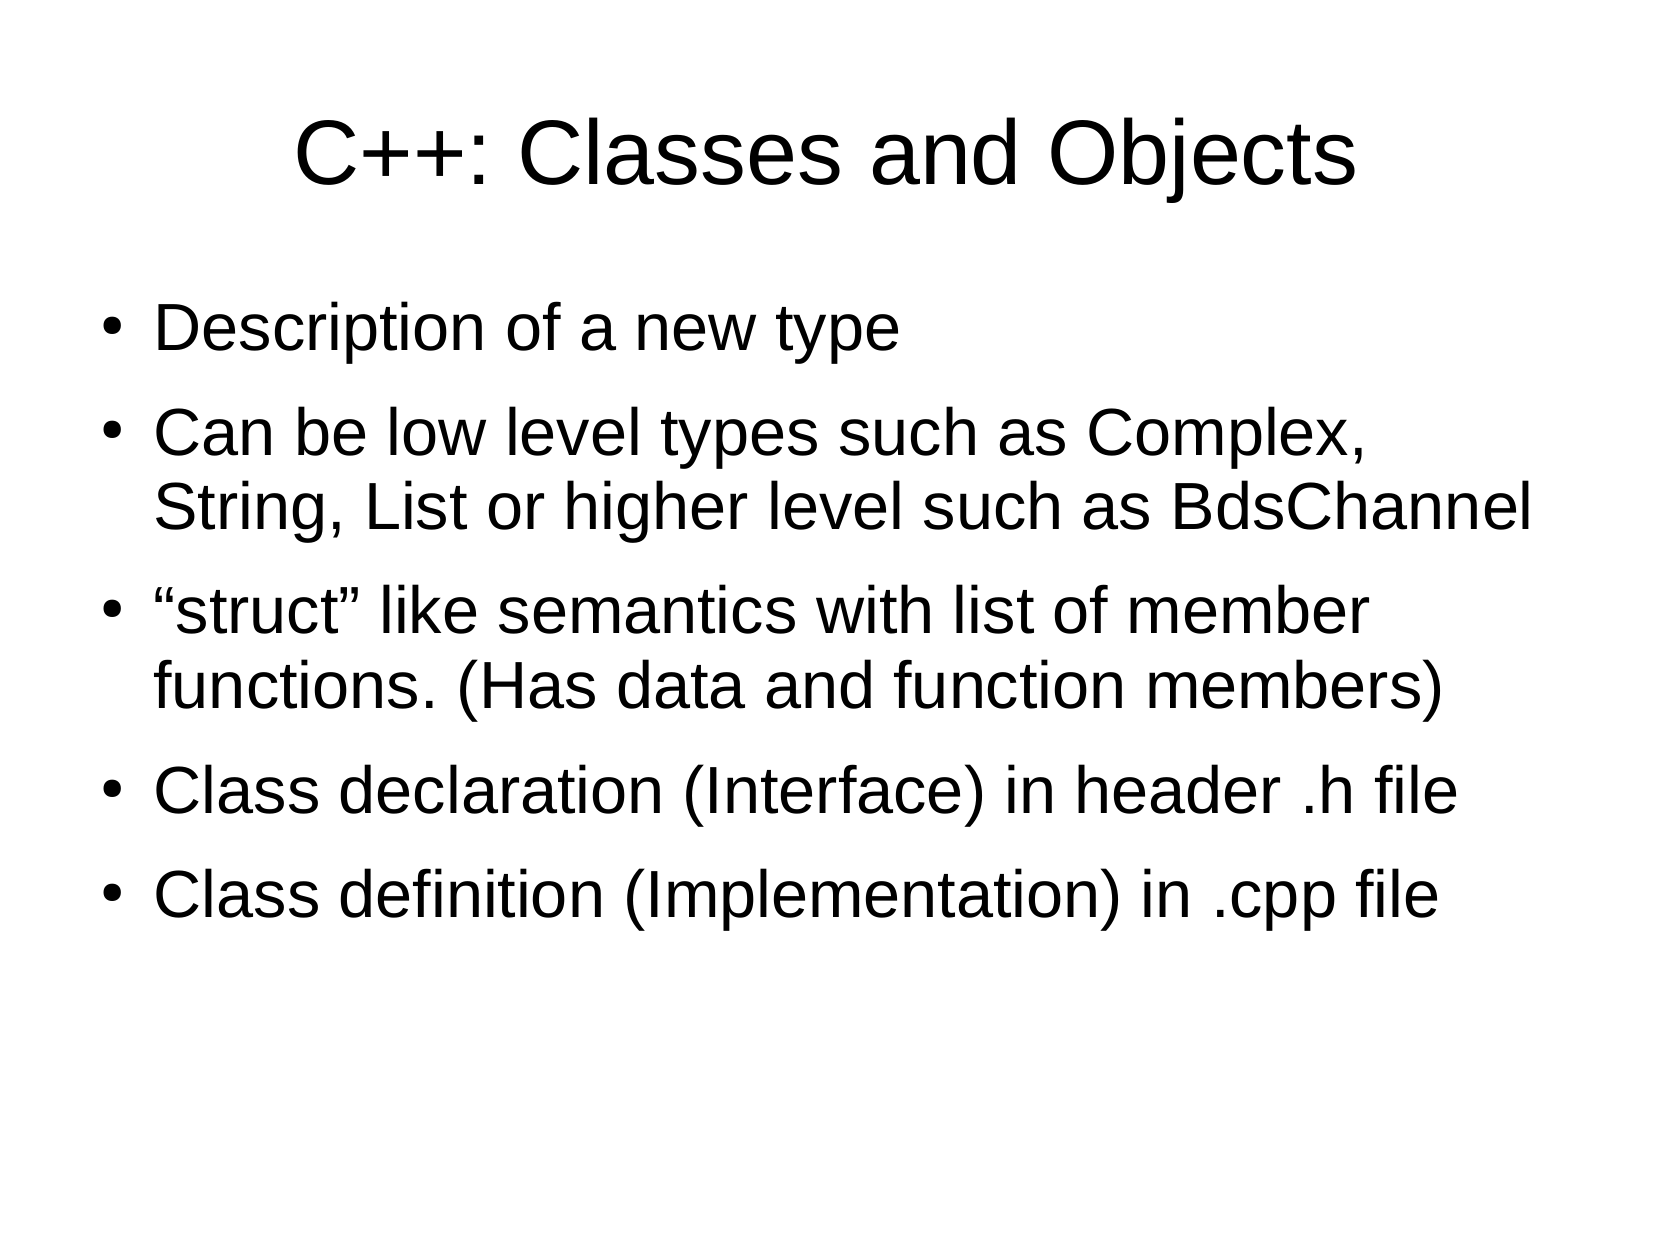

# C++: Classes and Objects
Description of a new type
Can be low level types such as Complex, String, List or higher level such as BdsChannel
“struct” like semantics with list of member functions. (Has data and function members)
Class declaration (Interface) in header .h file
Class definition (Implementation) in .cpp file